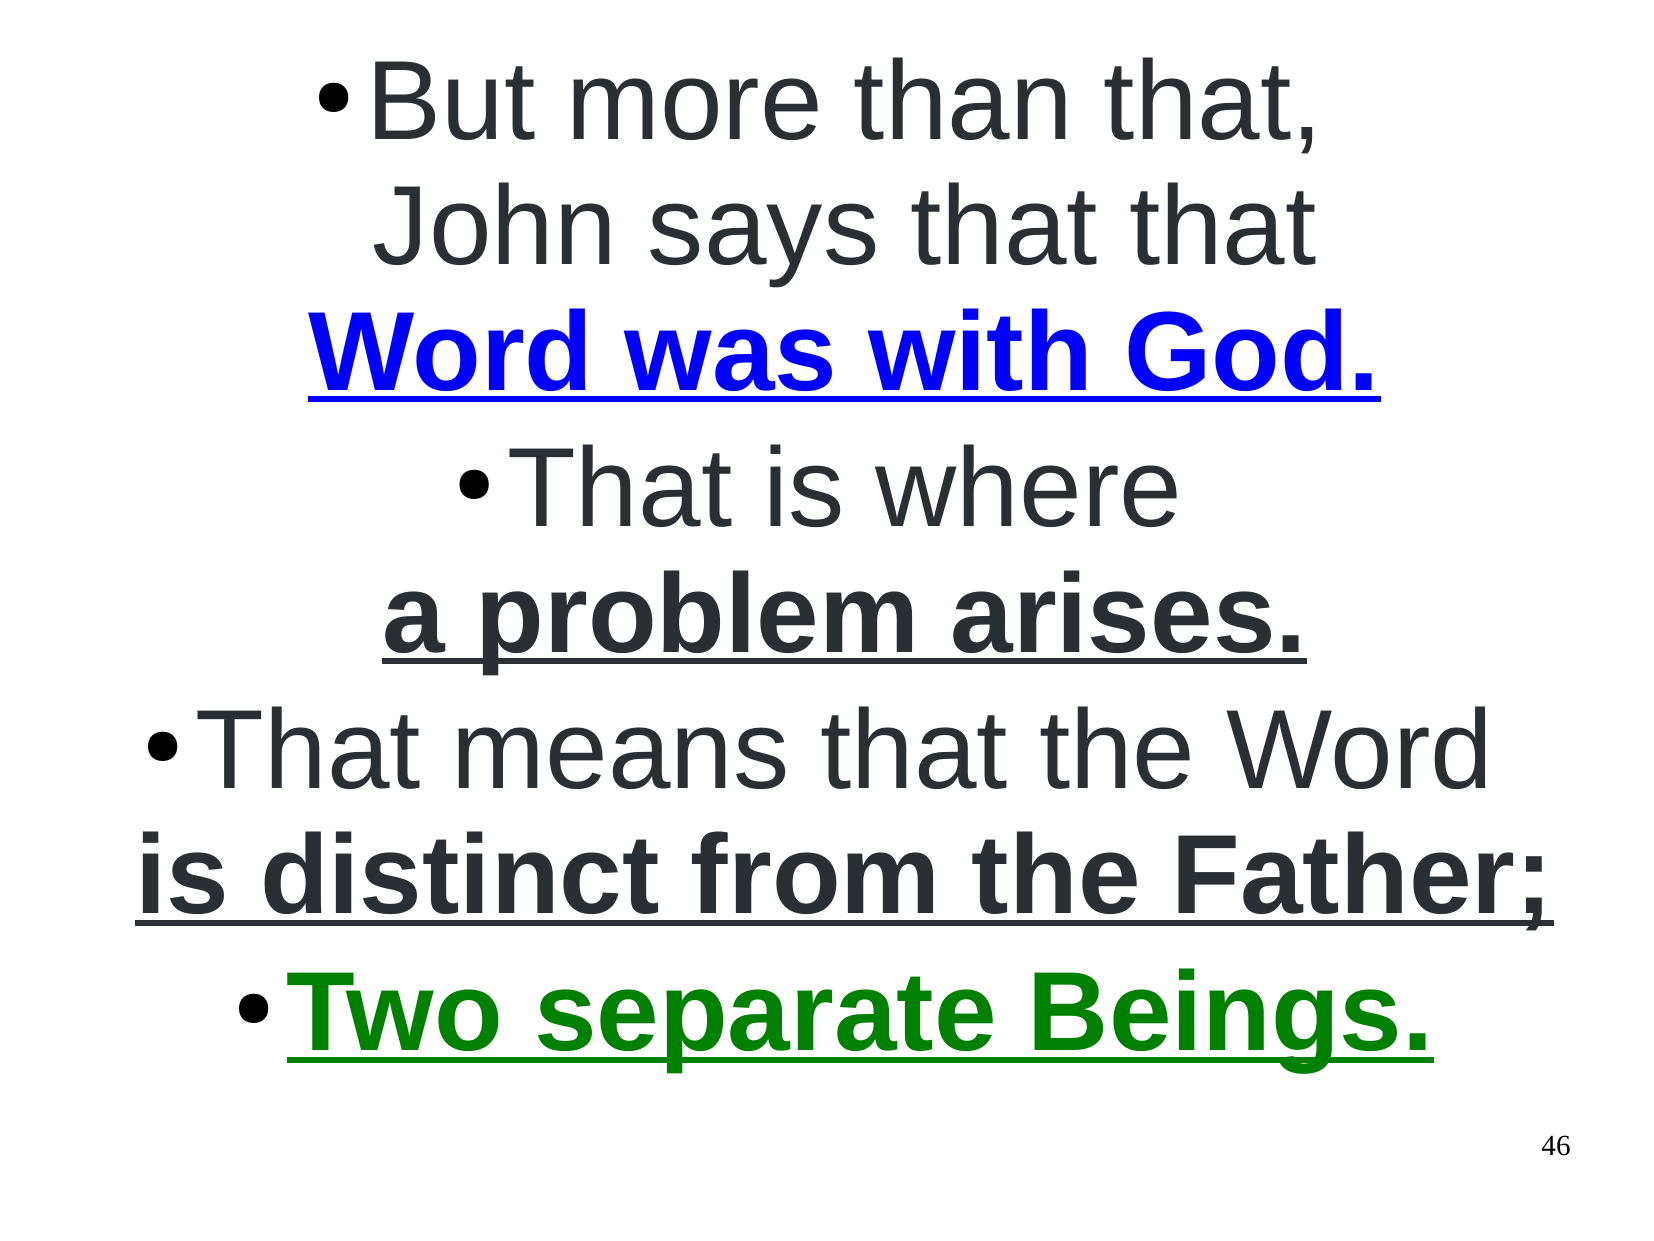

# But more than that, John says that that Word was with God.
That is where
a problem arises.
That means that the Word
is distinct from the Father;
Two separate Beings.
46